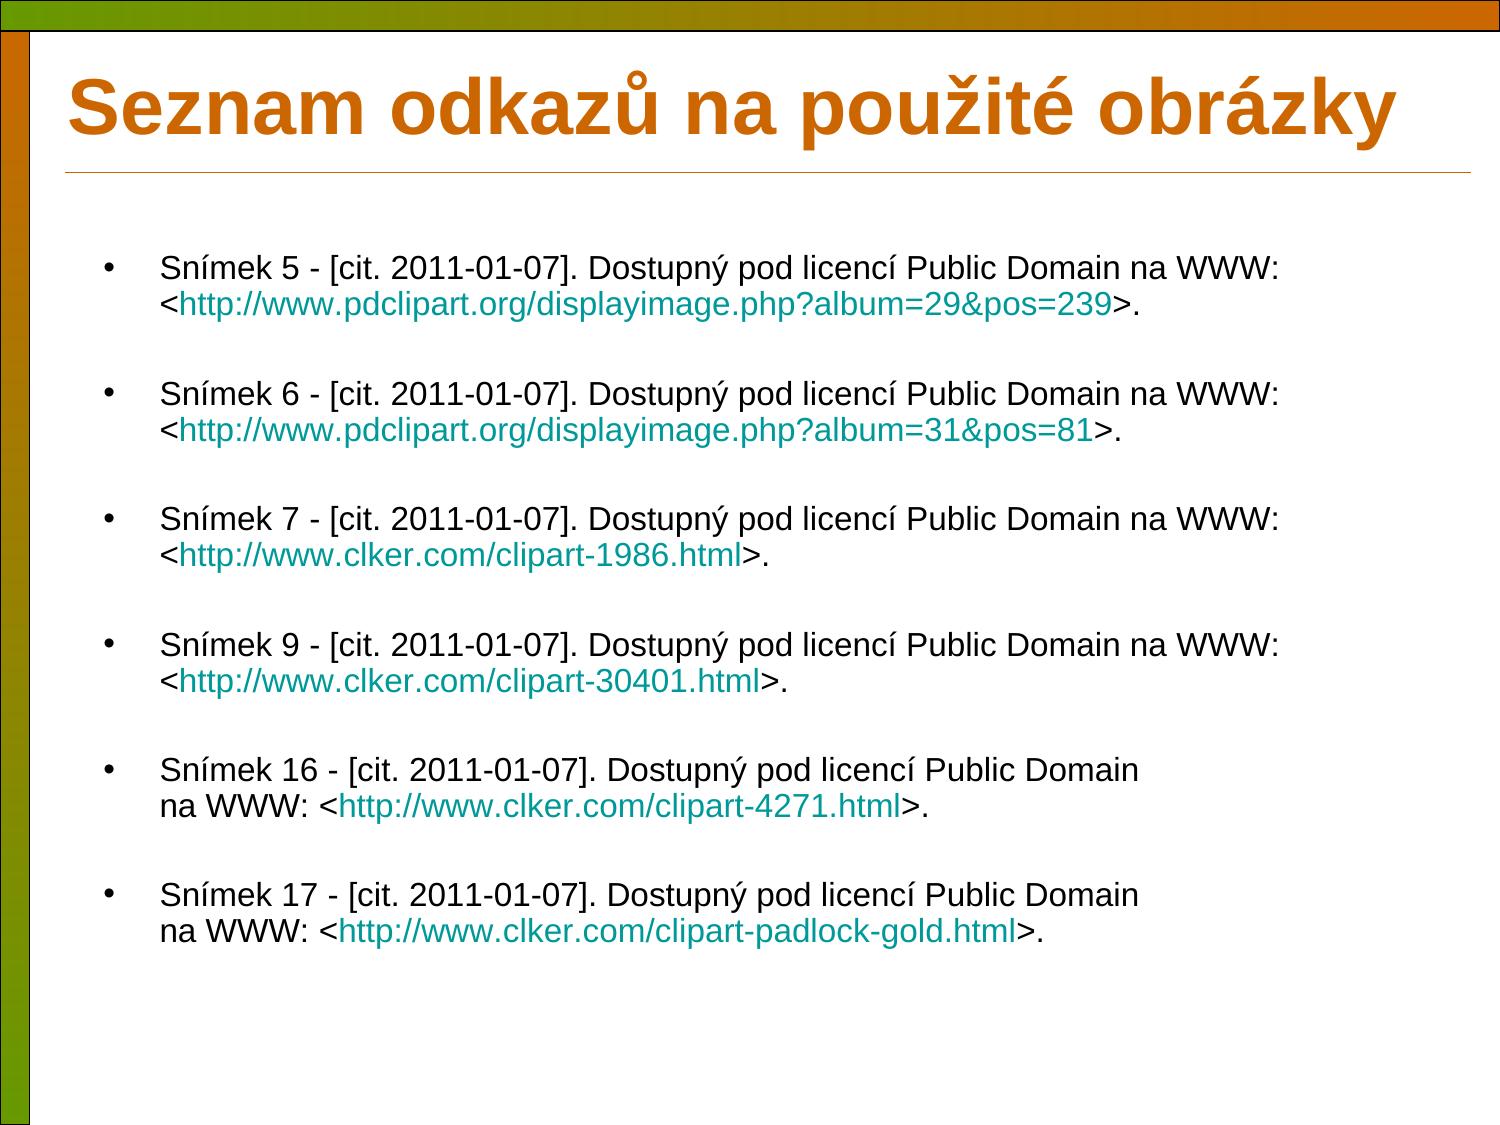

# Seznam odkazů na použité obrázky
Snímek 5 - [cit. 2011-01-07]. Dostupný pod licencí Public Domain na WWW: <http://www.pdclipart.org/displayimage.php?album=29&pos=239>.
Snímek 6 - [cit. 2011-01-07]. Dostupný pod licencí Public Domain na WWW: <http://www.pdclipart.org/displayimage.php?album=31&pos=81>.
Snímek 7 - [cit. 2011-01-07]. Dostupný pod licencí Public Domain na WWW: <http://www.clker.com/clipart-1986.html>.
Snímek 9 - [cit. 2011-01-07]. Dostupný pod licencí Public Domain na WWW: <http://www.clker.com/clipart-30401.html>.
Snímek 16 - [cit. 2011-01-07]. Dostupný pod licencí Public Domain na WWW: <http://www.clker.com/clipart-4271.html>.
Snímek 17 - [cit. 2011-01-07]. Dostupný pod licencí Public Domain na WWW: <http://www.clker.com/clipart-padlock-gold.html>.